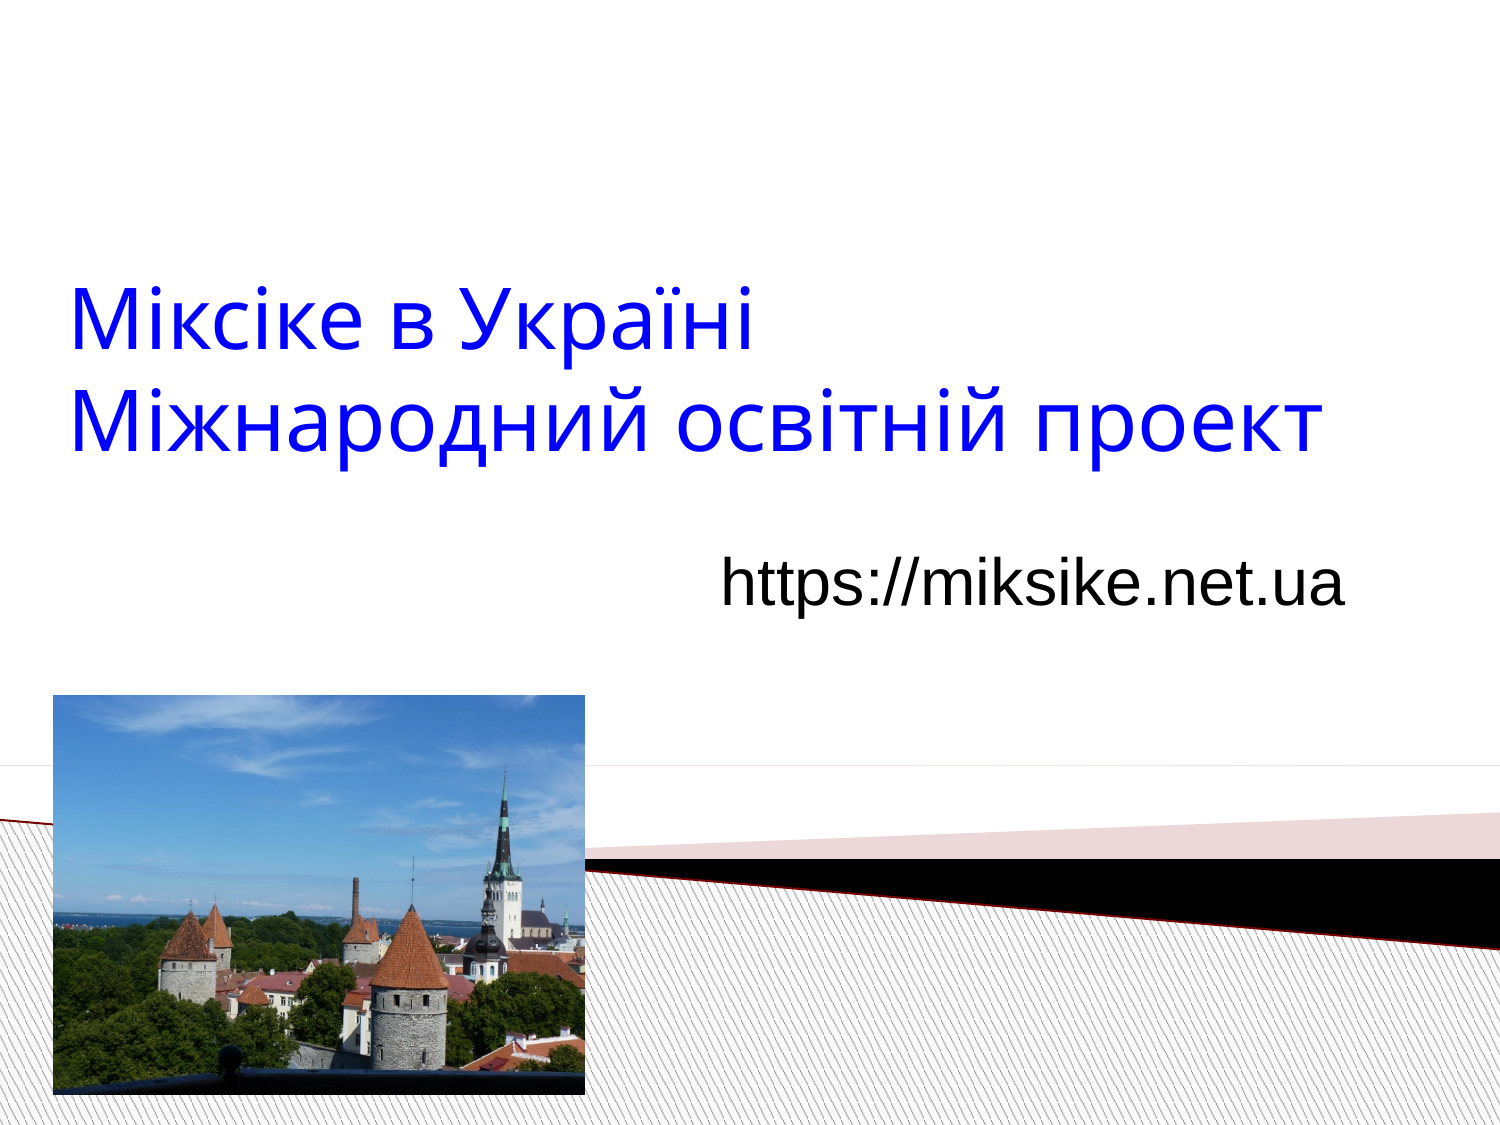

# Міксіке в Україні Міжнародний освітній проект
https://miksike.net.ua